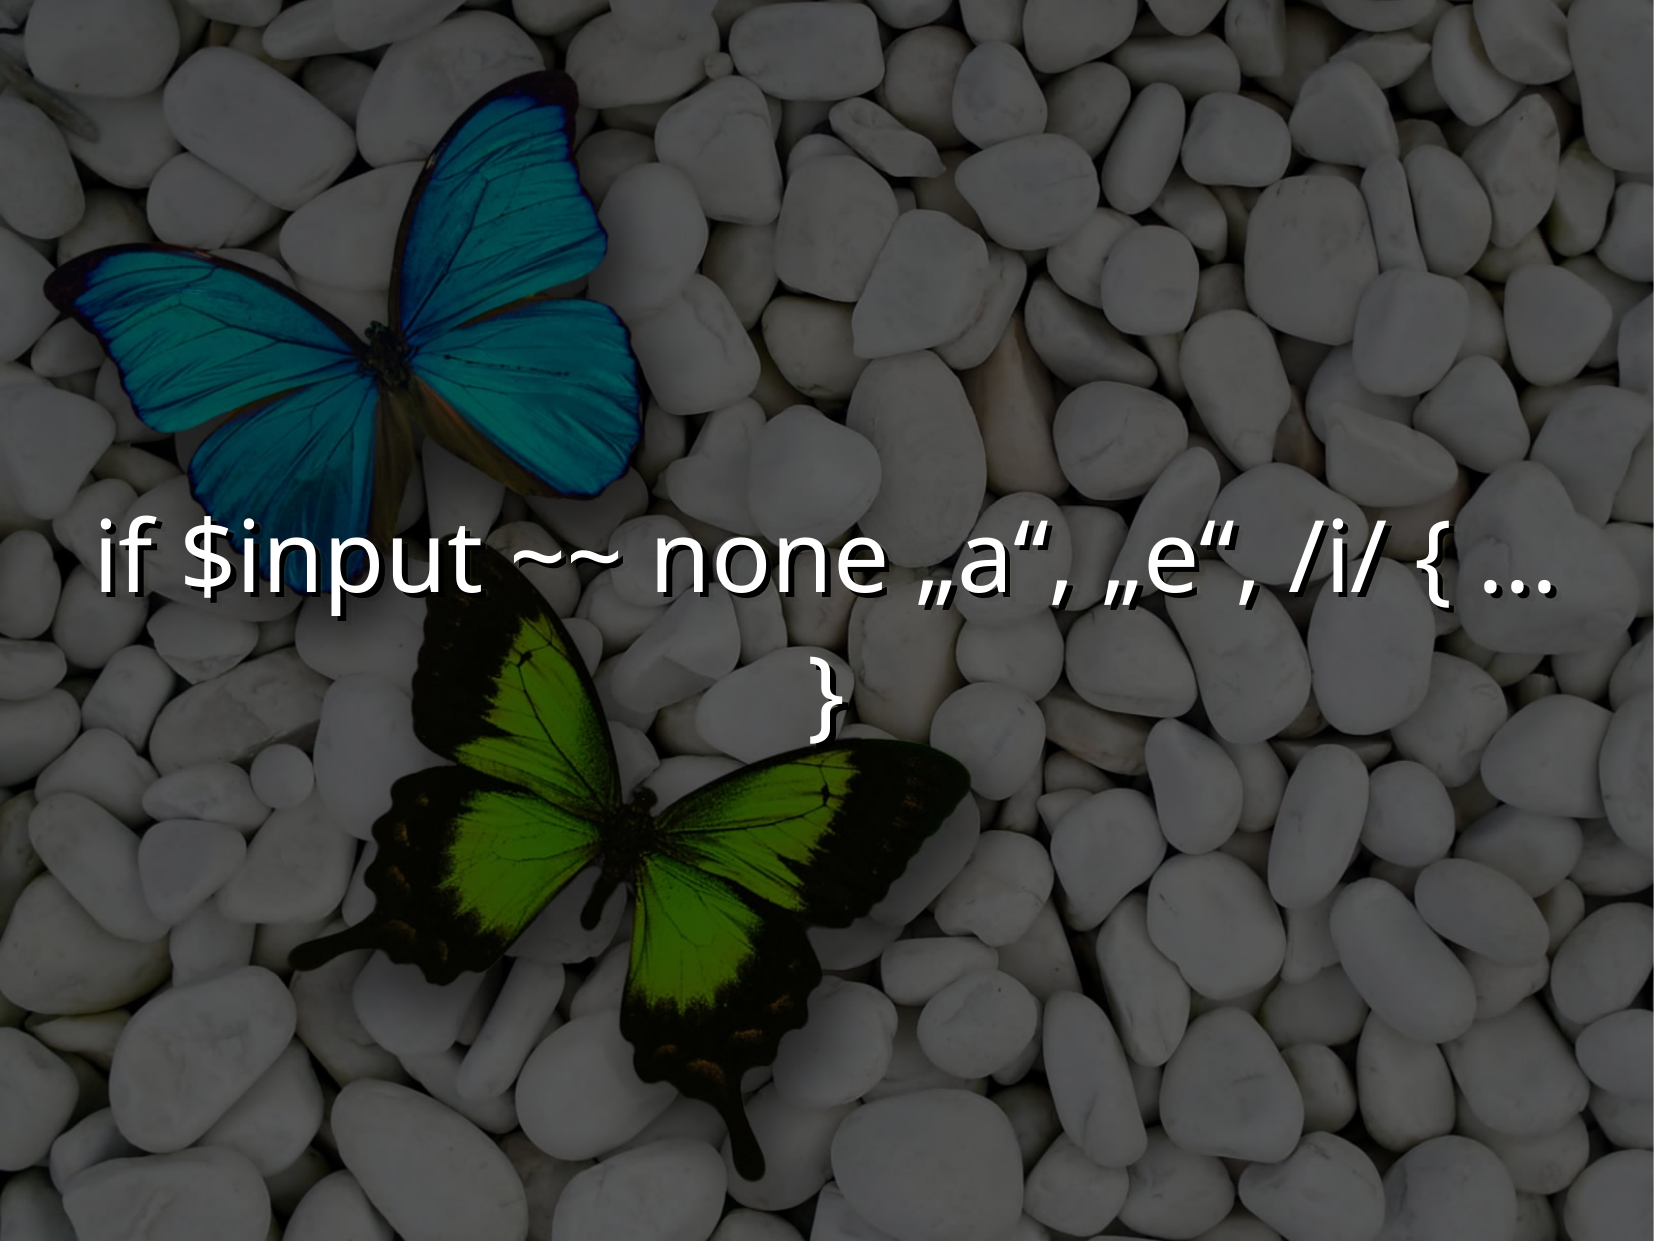

#
if $input ~~ none „a“, „e“, /i/ { ... }